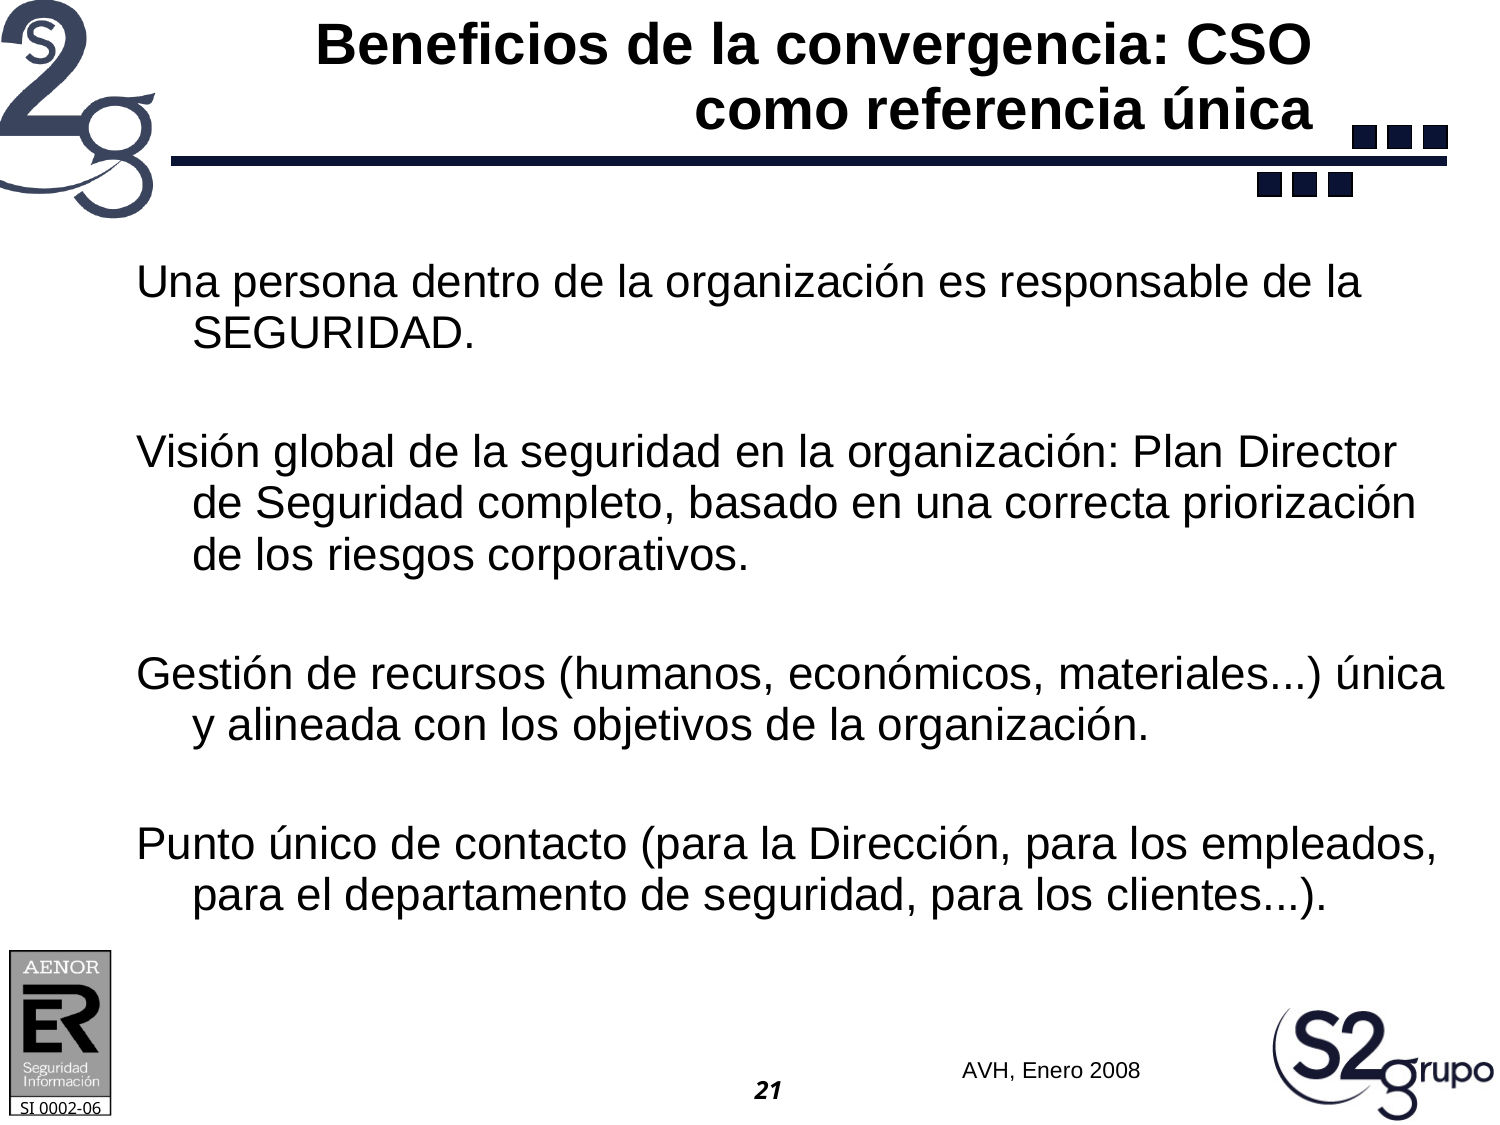

# Beneficios de la convergencia: CSO como referencia única
Una persona dentro de la organización es responsable de la SEGURIDAD.
Visión global de la seguridad en la organización: Plan Director de Seguridad completo, basado en una correcta priorización de los riesgos corporativos.
Gestión de recursos (humanos, económicos, materiales...) única y alineada con los objetivos de la organización.
Punto único de contacto (para la Dirección, para los empleados, para el departamento de seguridad, para los clientes...).
AVH, Enero 2008